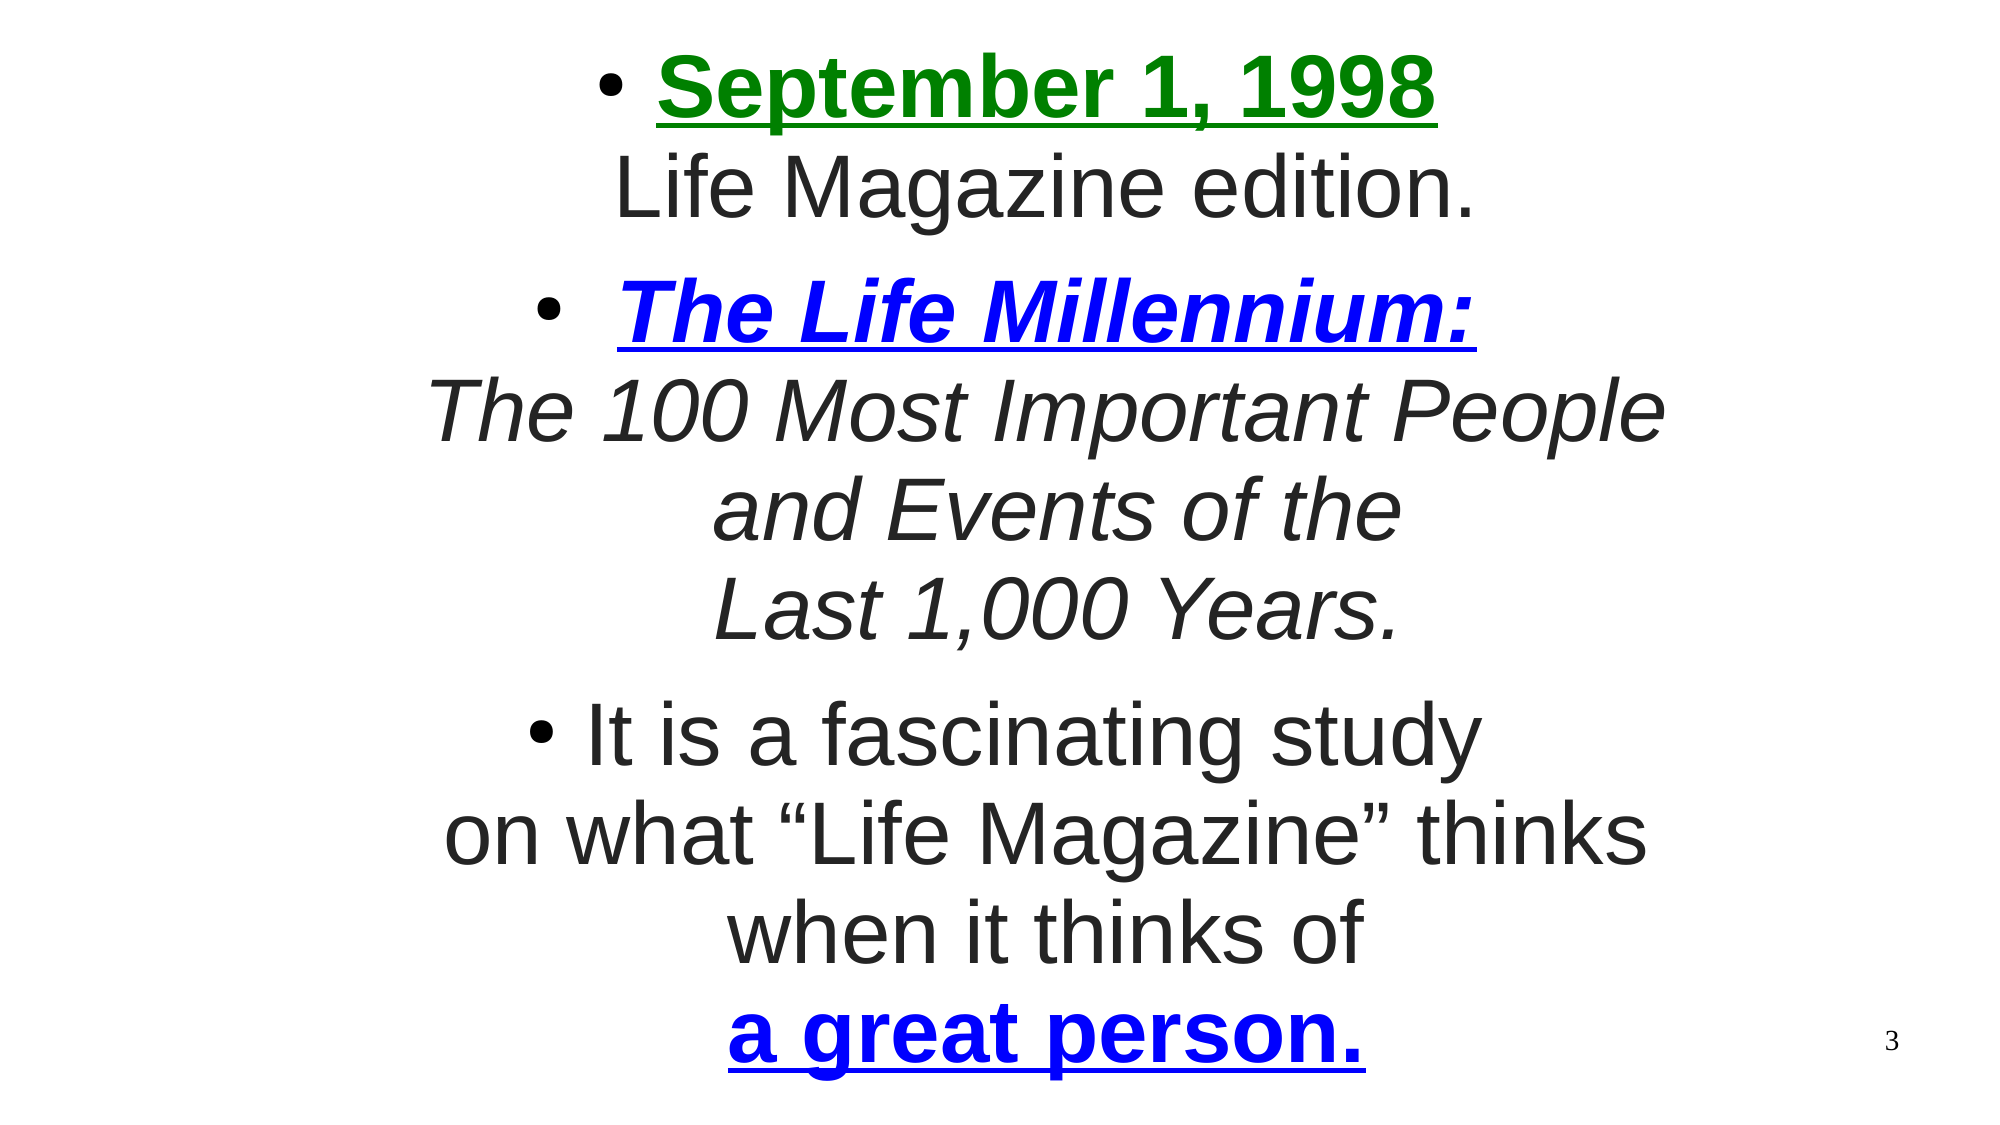

# September 1, 1998 Life Magazine edition.
 The Life Millennium:
The 100 Most Important People
 and Events of the
 Last 1,000 Years.
It is a fascinating study
on what “Life Magazine” thinks
 when it thinks of
a great person.
3